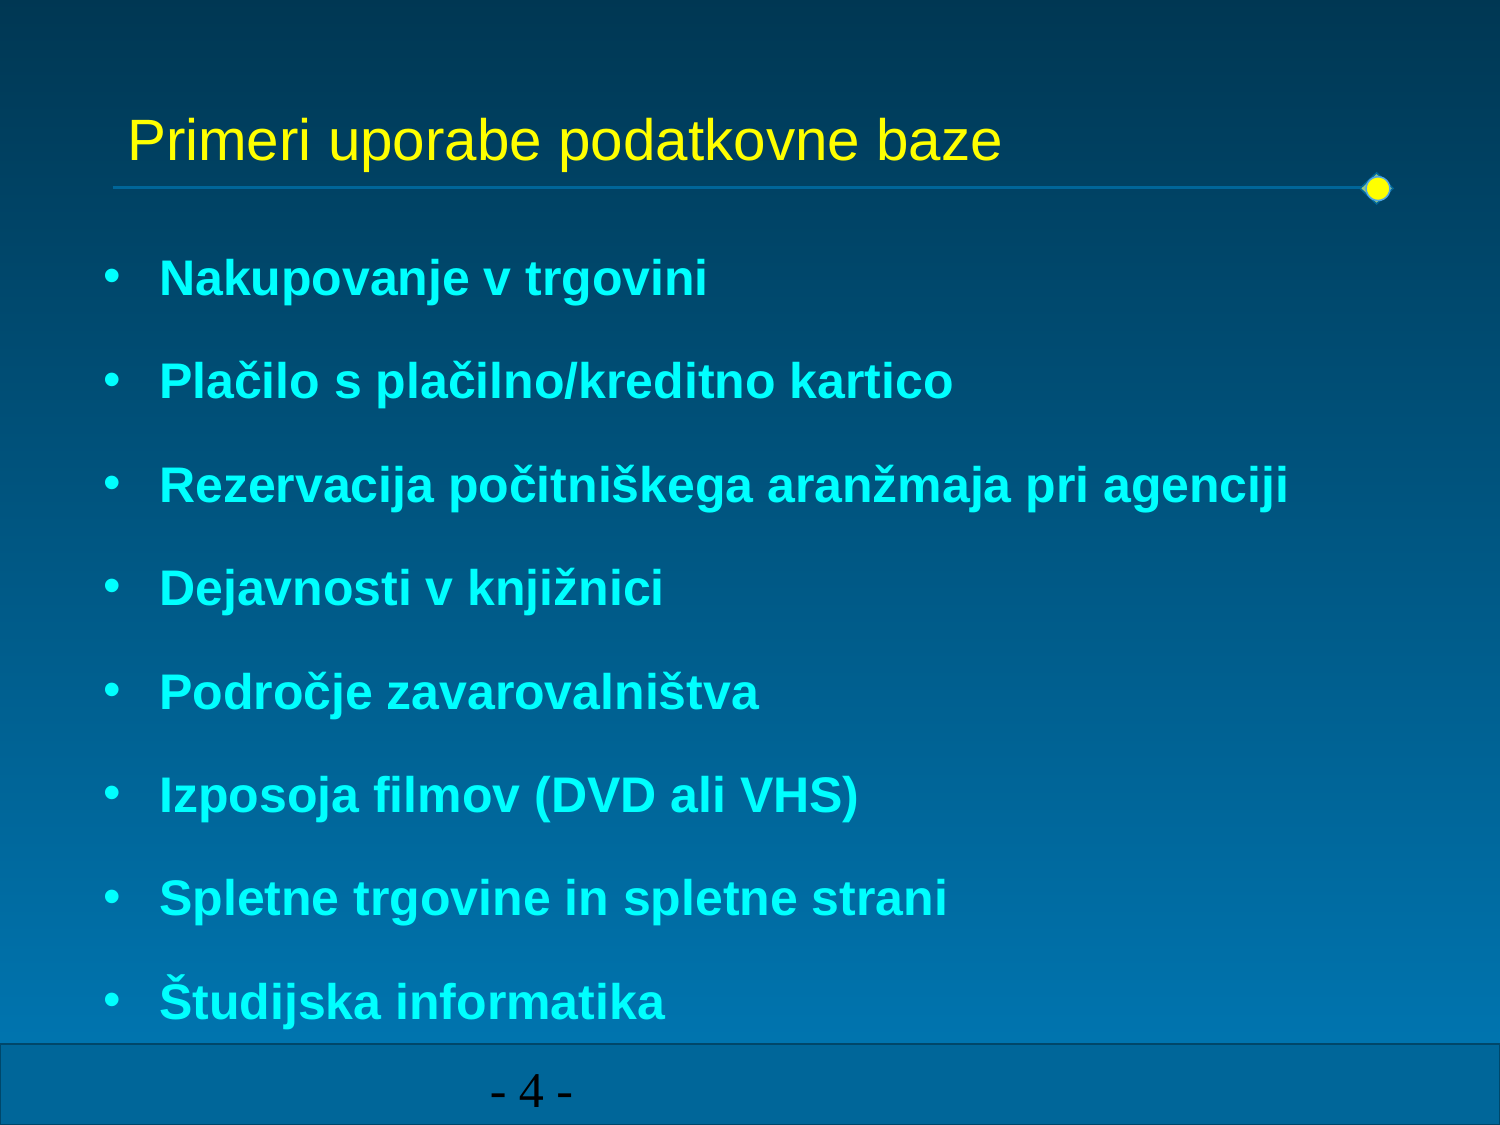

# Primeri uporabe podatkovne baze
Nakupovanje v trgovini
Plačilo s plačilno/kreditno kartico
Rezervacija počitniškega aranžmaja pri agenciji
Dejavnosti v knjižnici
Področje zavarovalništva
Izposoja filmov (DVD ali VHS)
Spletne trgovine in spletne strani
Študijska informatika
(c) Pearson Education 2005